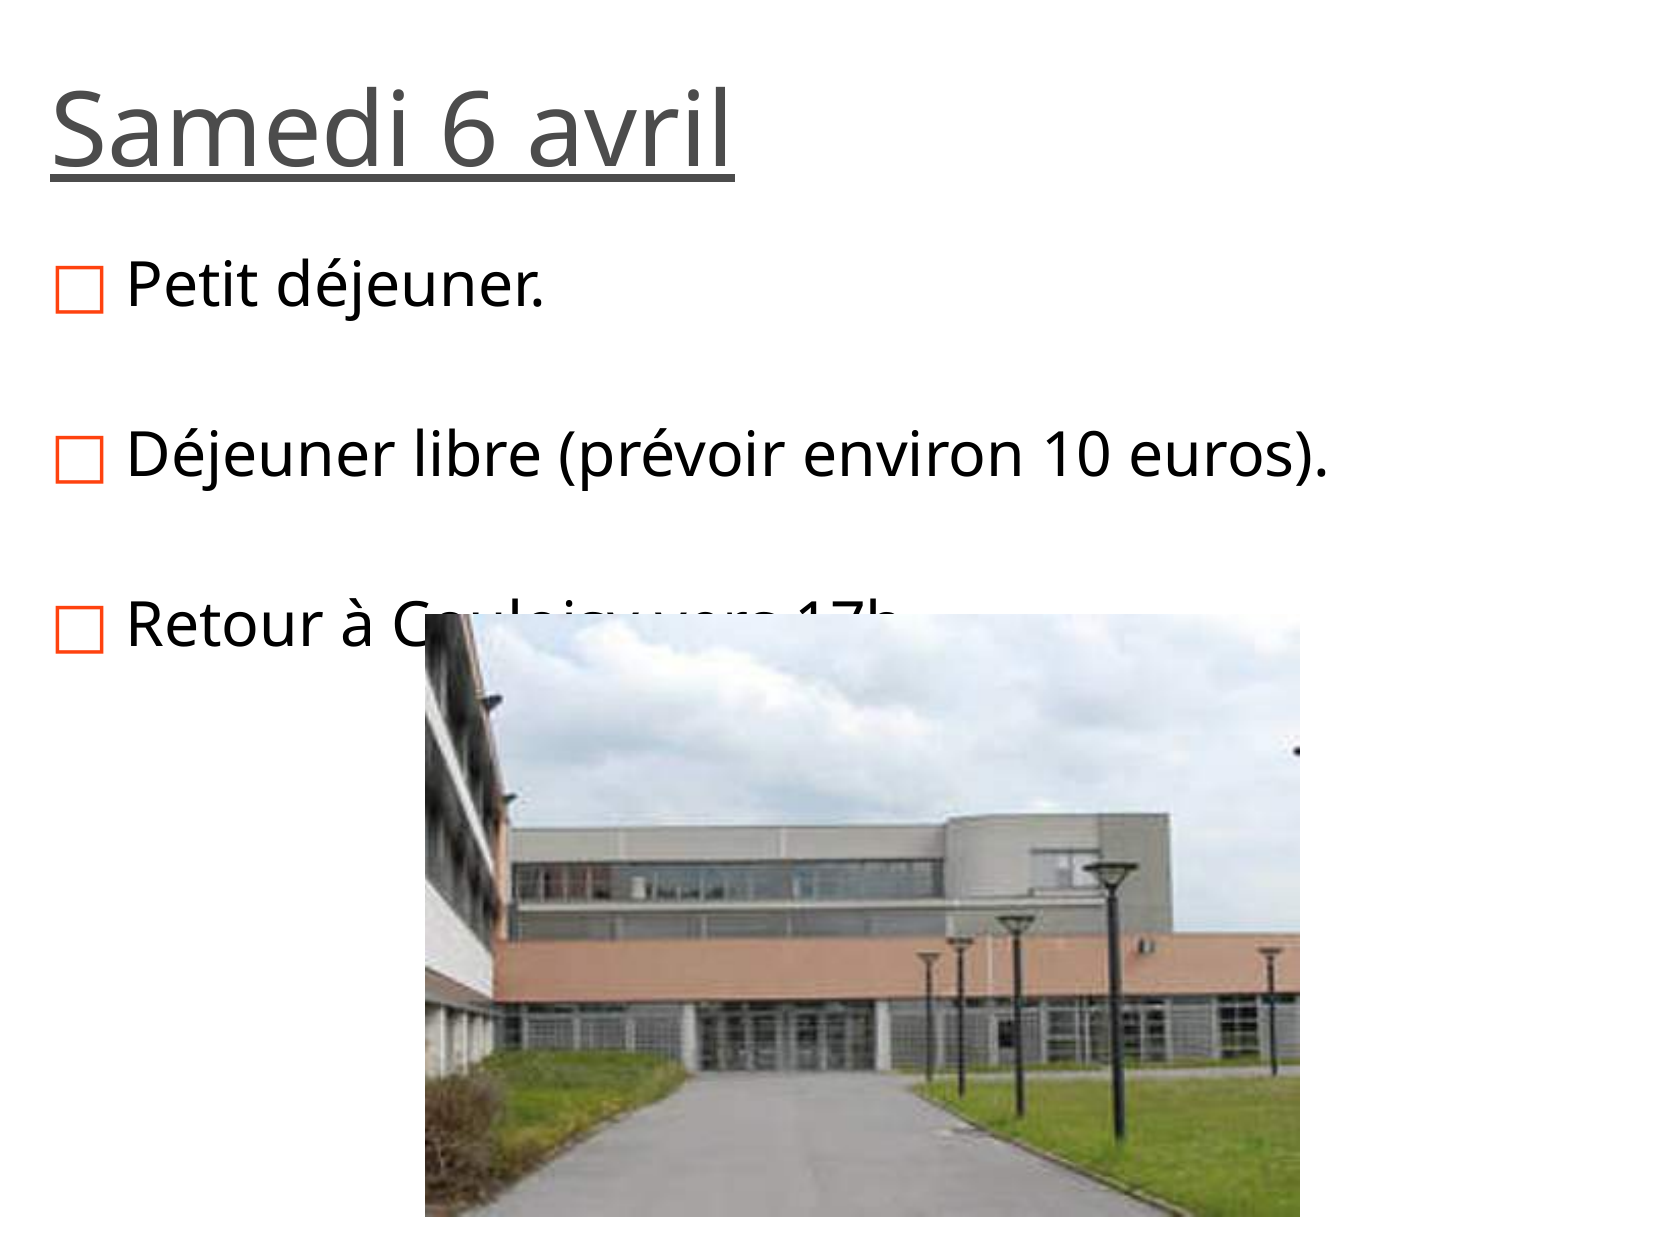

Samedi 6 avril
□ Petit déjeuner.
□ Déjeuner libre (prévoir environ 10 euros).
□ Retour à Couloisy vers 17h.